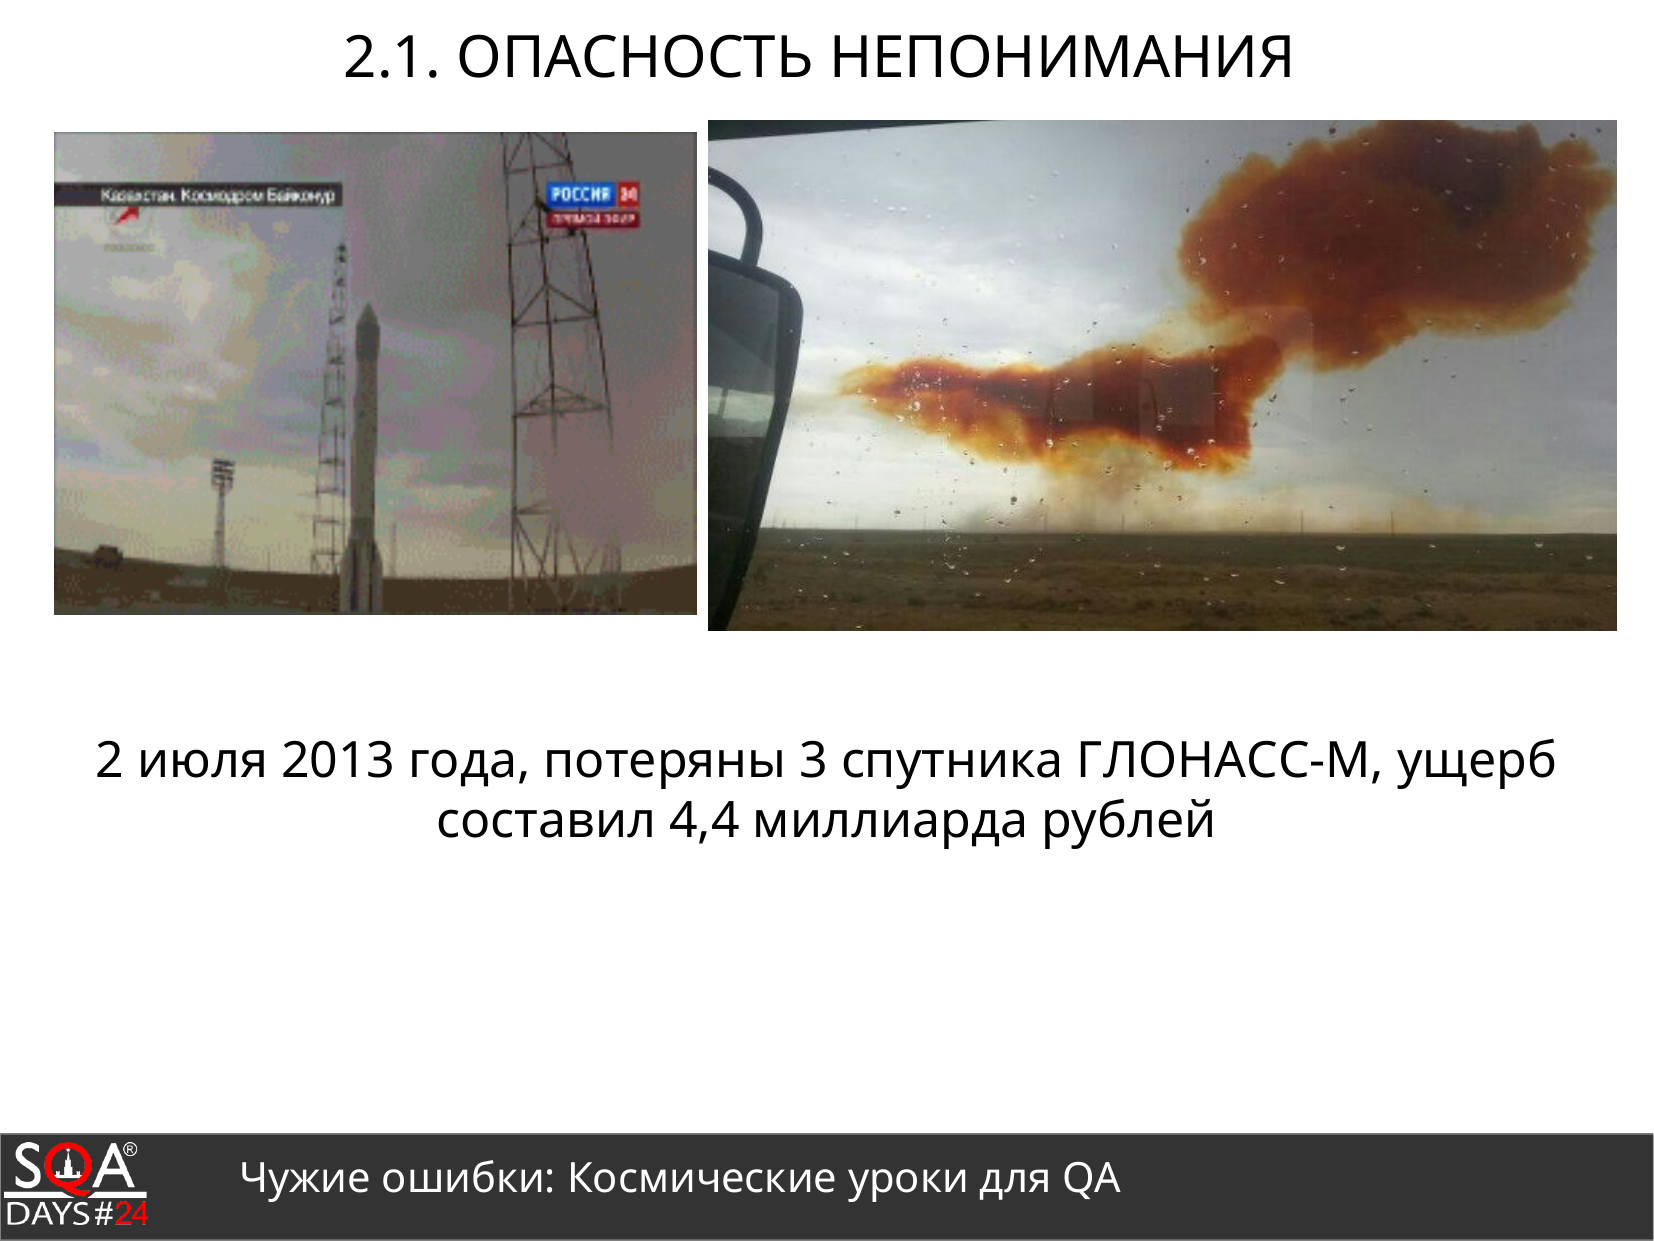

2.1. ОПАСНОСТЬ НЕПОНИМАНИЯ
2 июля 2013 года, потеряны 3 спутника ГЛОНАСС-М, ущерб составил 4,4 миллиарда рублей
Чужие ошибки: Космические уроки для QA